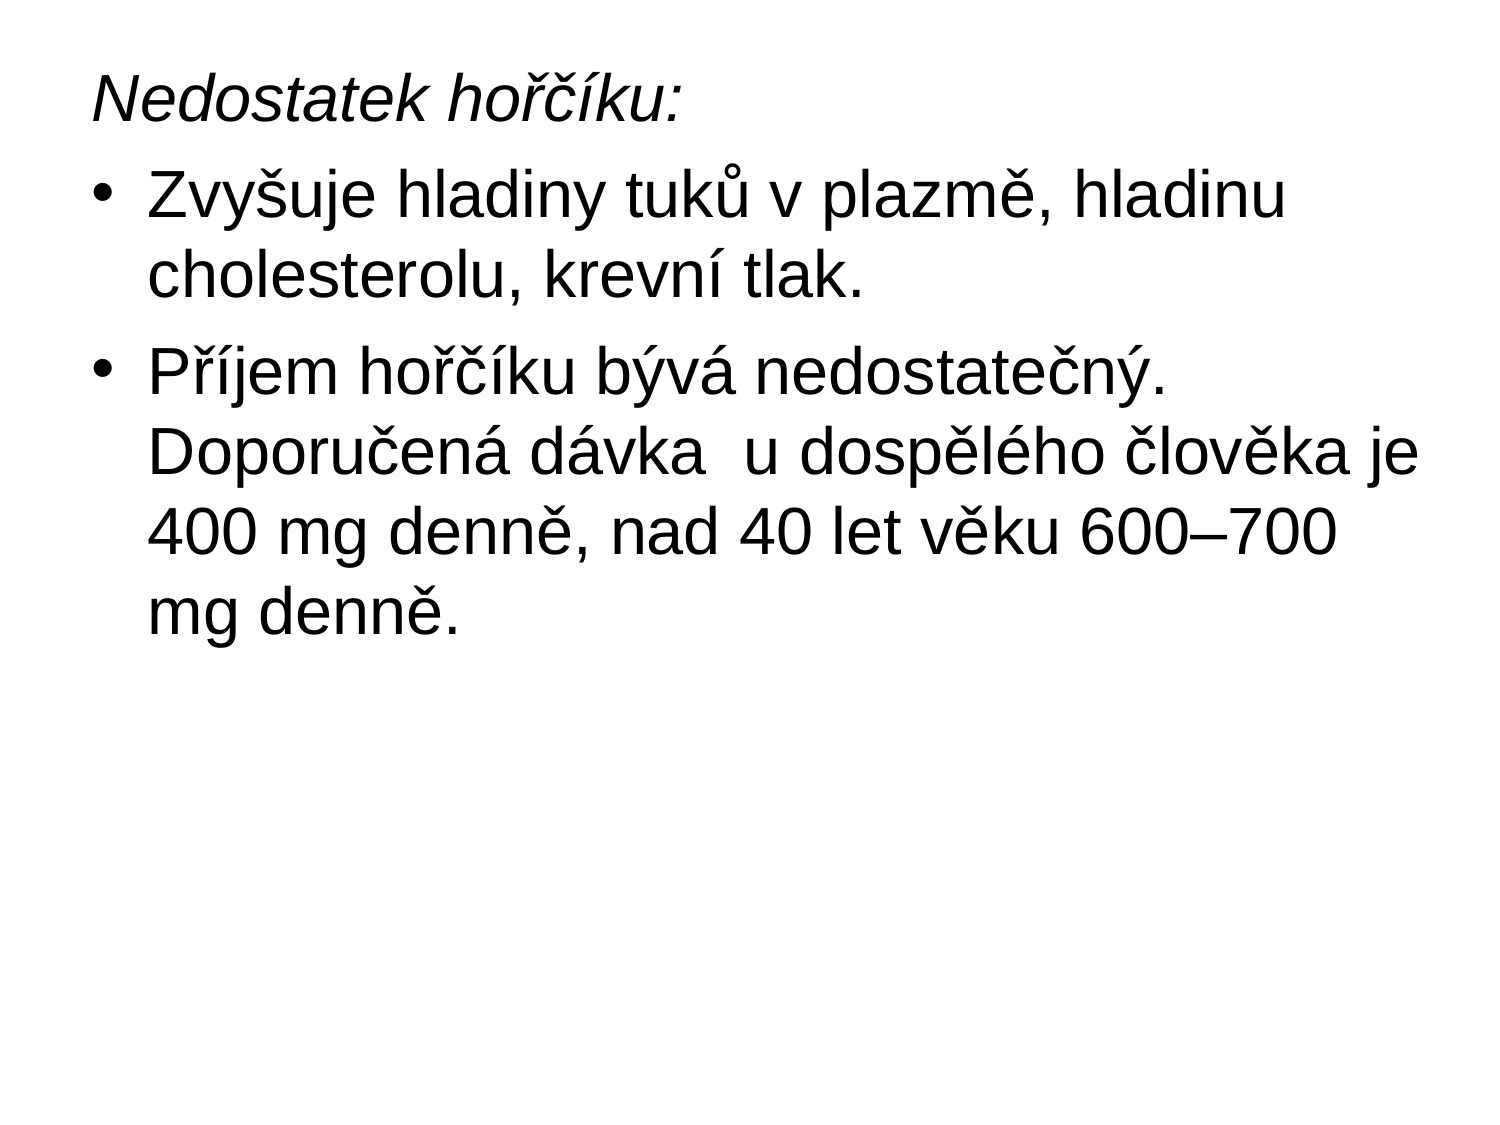

# Nedostatek hořčíku:
Zvyšuje hladiny tuků v plazmě, hladinu cholesterolu, krevní tlak.
Příjem hořčíku bývá nedostatečný. Doporučená dávka u dospělého člověka je 400 mg denně, nad 40 let věku 600–700 mg denně.